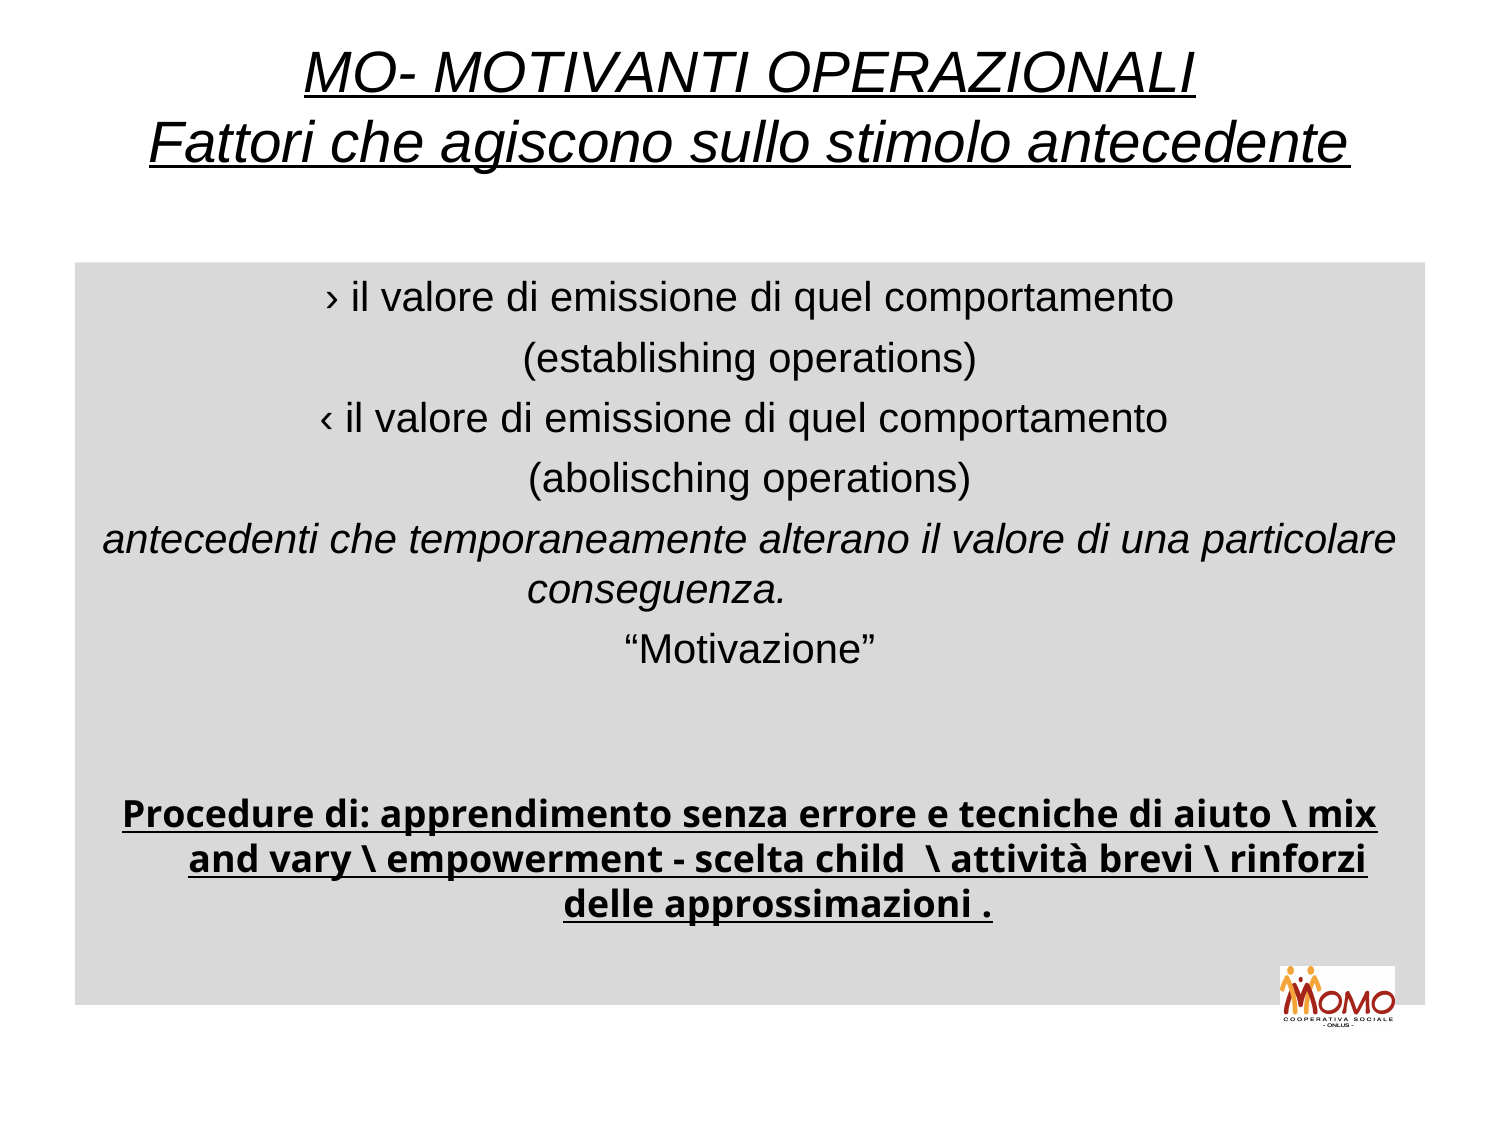

# MO- MOTIVANTI OPERAZIONALI Fattori che agiscono sullo stimolo antecedente
› il valore di emissione di quel comportamento
(establishing operations)
‹ il valore di emissione di quel comportamento
(abolisching operations)
antecedenti che temporaneamente alterano il valore di una particolare conseguenza.
“Motivazione”
Procedure di: apprendimento senza errore e tecniche di aiuto \ mix and vary \ empowerment - scelta child \ attività brevi \ rinforzi delle approssimazioni .